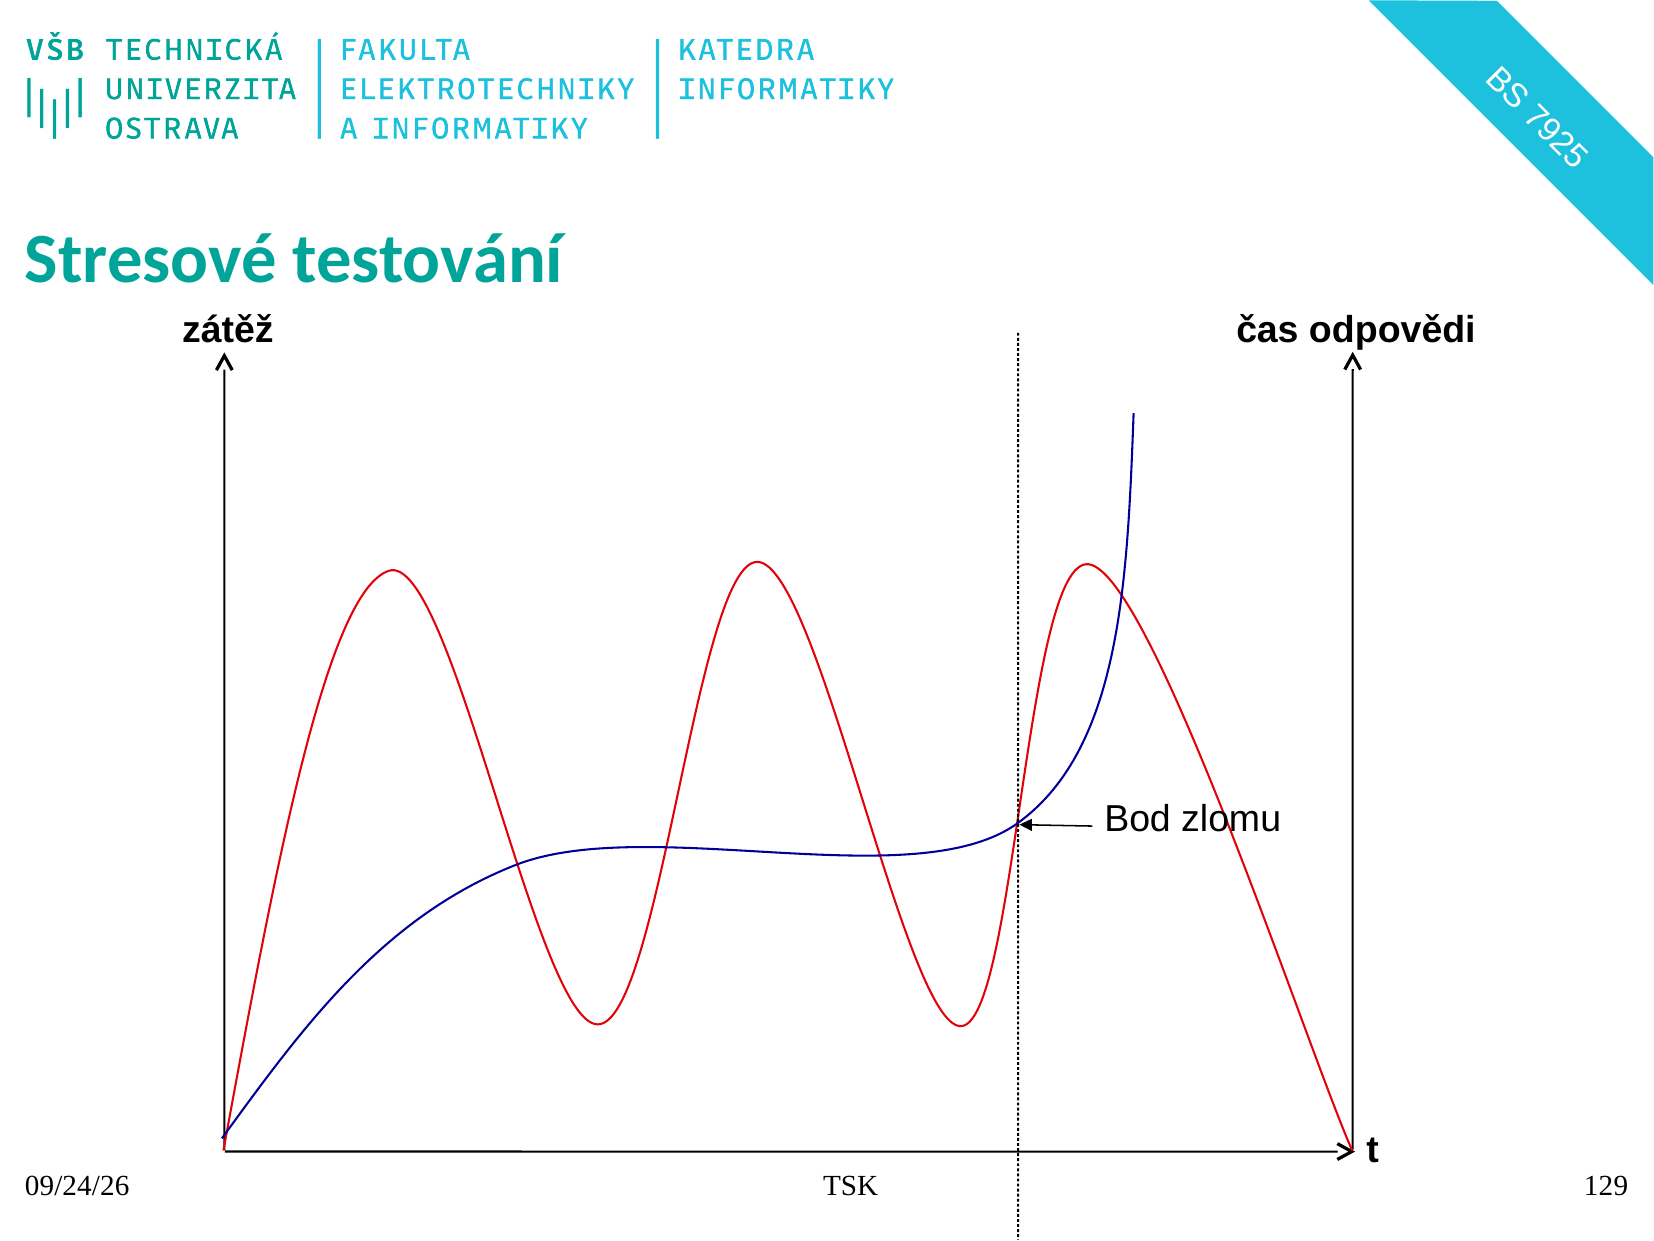

BS 7925
# Stresové testování
zátěž
čas odpovědi
Bod zlomu
t
TSK
129